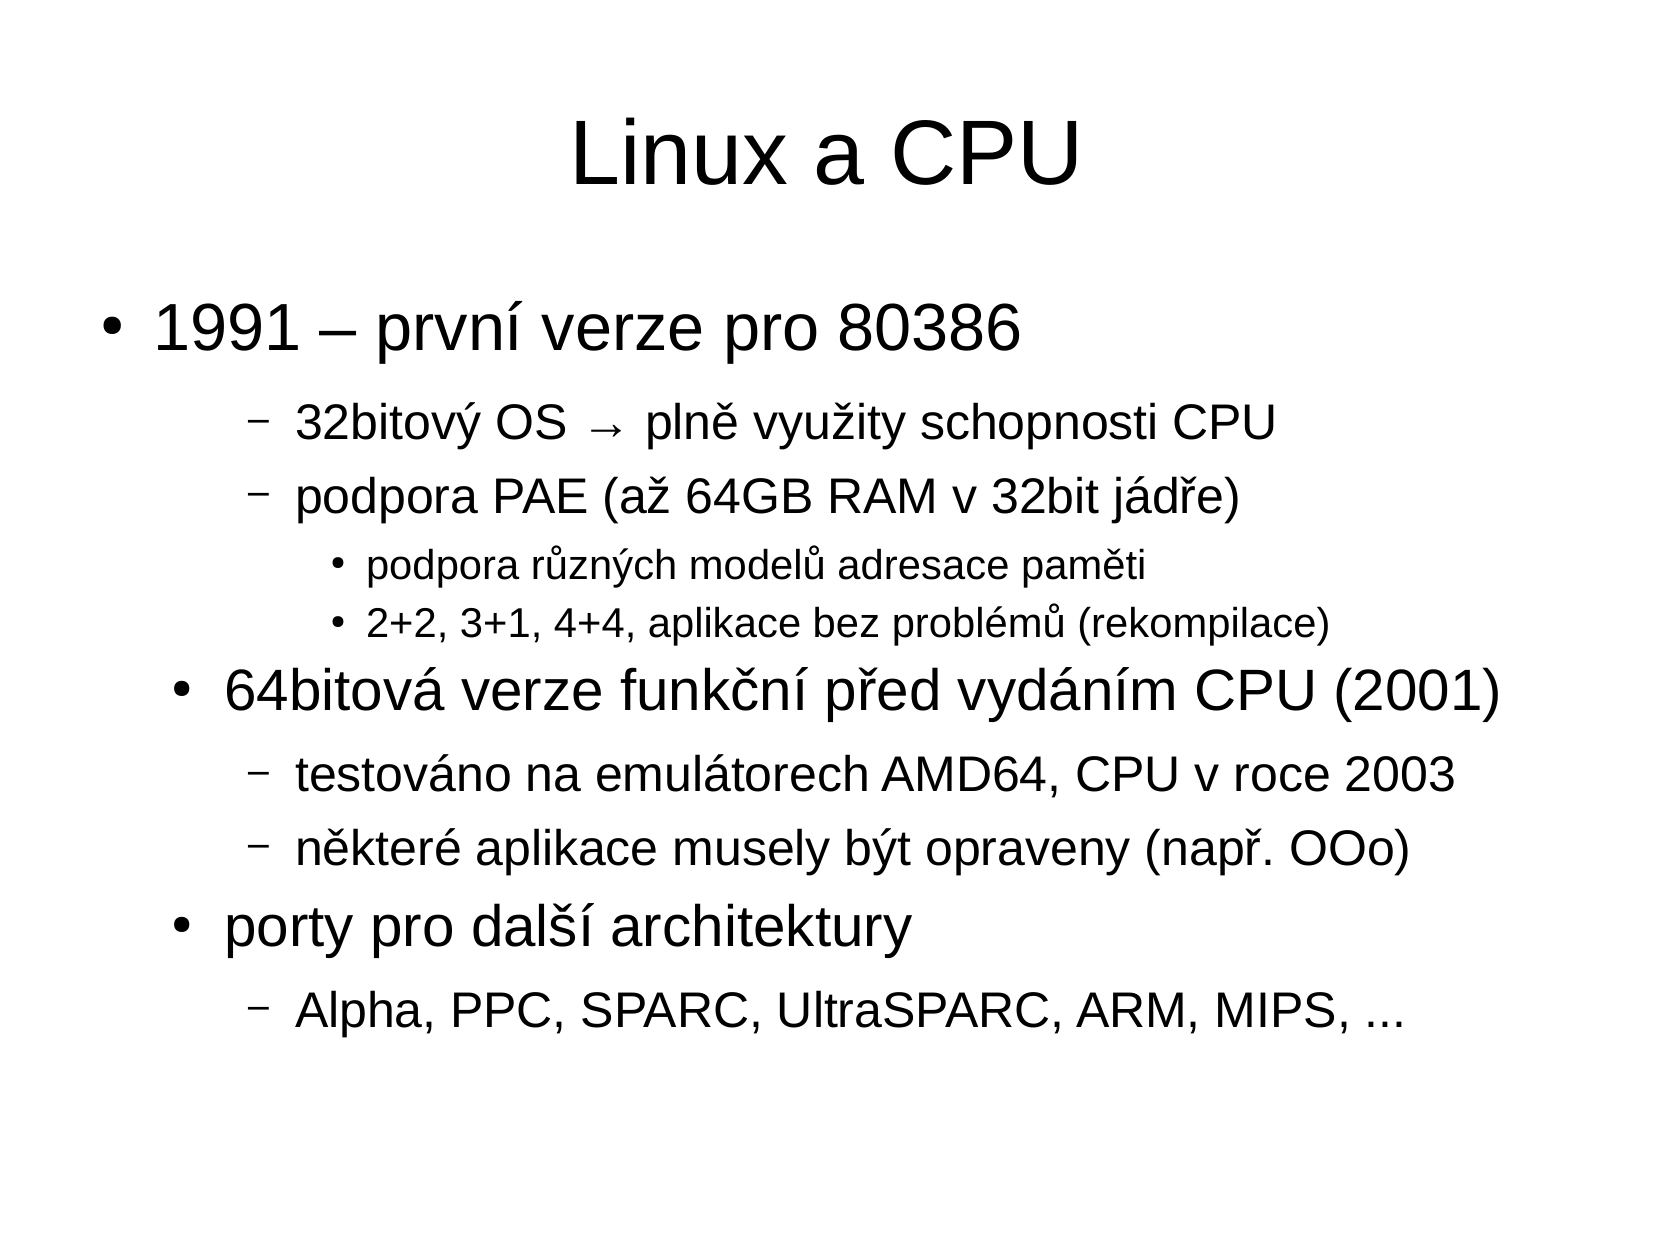

# Linux a CPU
1991 – první verze pro 80386
32bitový OS → plně využity schopnosti CPU
podpora PAE (až 64GB RAM v 32bit jádře)
podpora různých modelů adresace paměti
2+2, 3+1, 4+4, aplikace bez problémů (rekompilace)
64bitová verze funkční před vydáním CPU (2001)
testováno na emulátorech AMD64, CPU v roce 2003
některé aplikace musely být opraveny (např. OOo)
porty pro další architektury
Alpha, PPC, SPARC, UltraSPARC, ARM, MIPS, ...